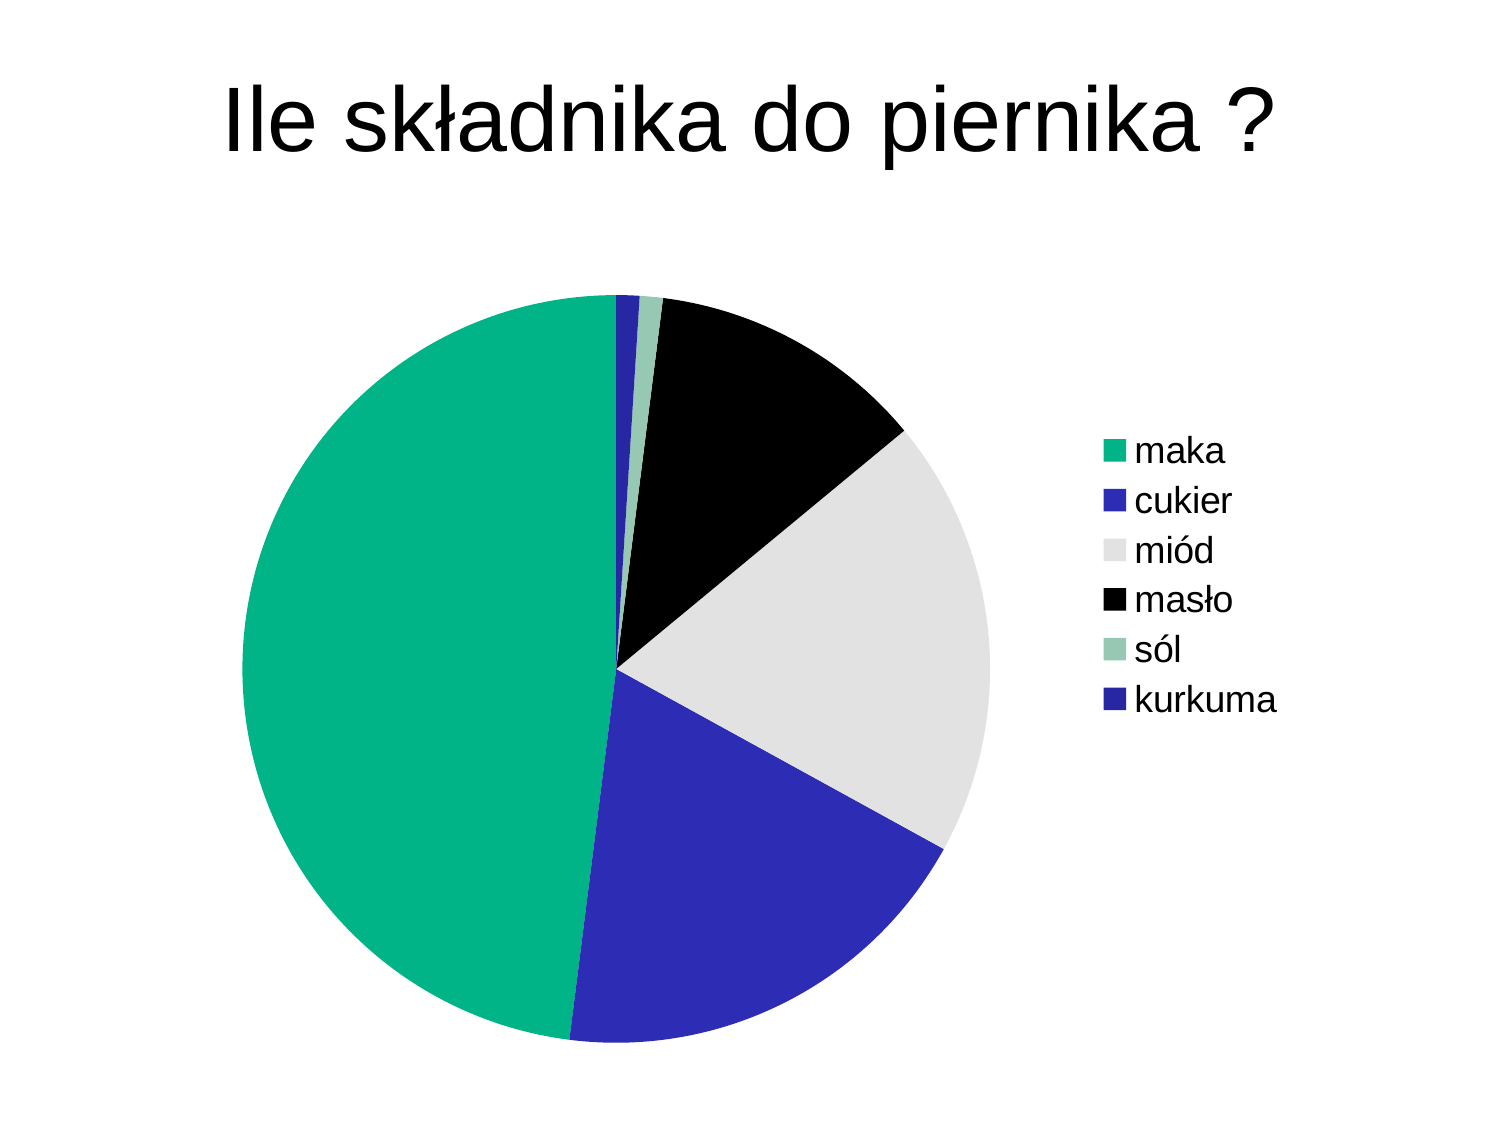

# Ile składnika do piernika ?
### Chart
| Category | Sprzedaż |
|---|---|
| maka | 0.48 |
| cukier | 0.19 |
| miód | 0.19 |
| masło | 0.12 |
| sól | 0.01 |
| kurkuma | 0.01 |